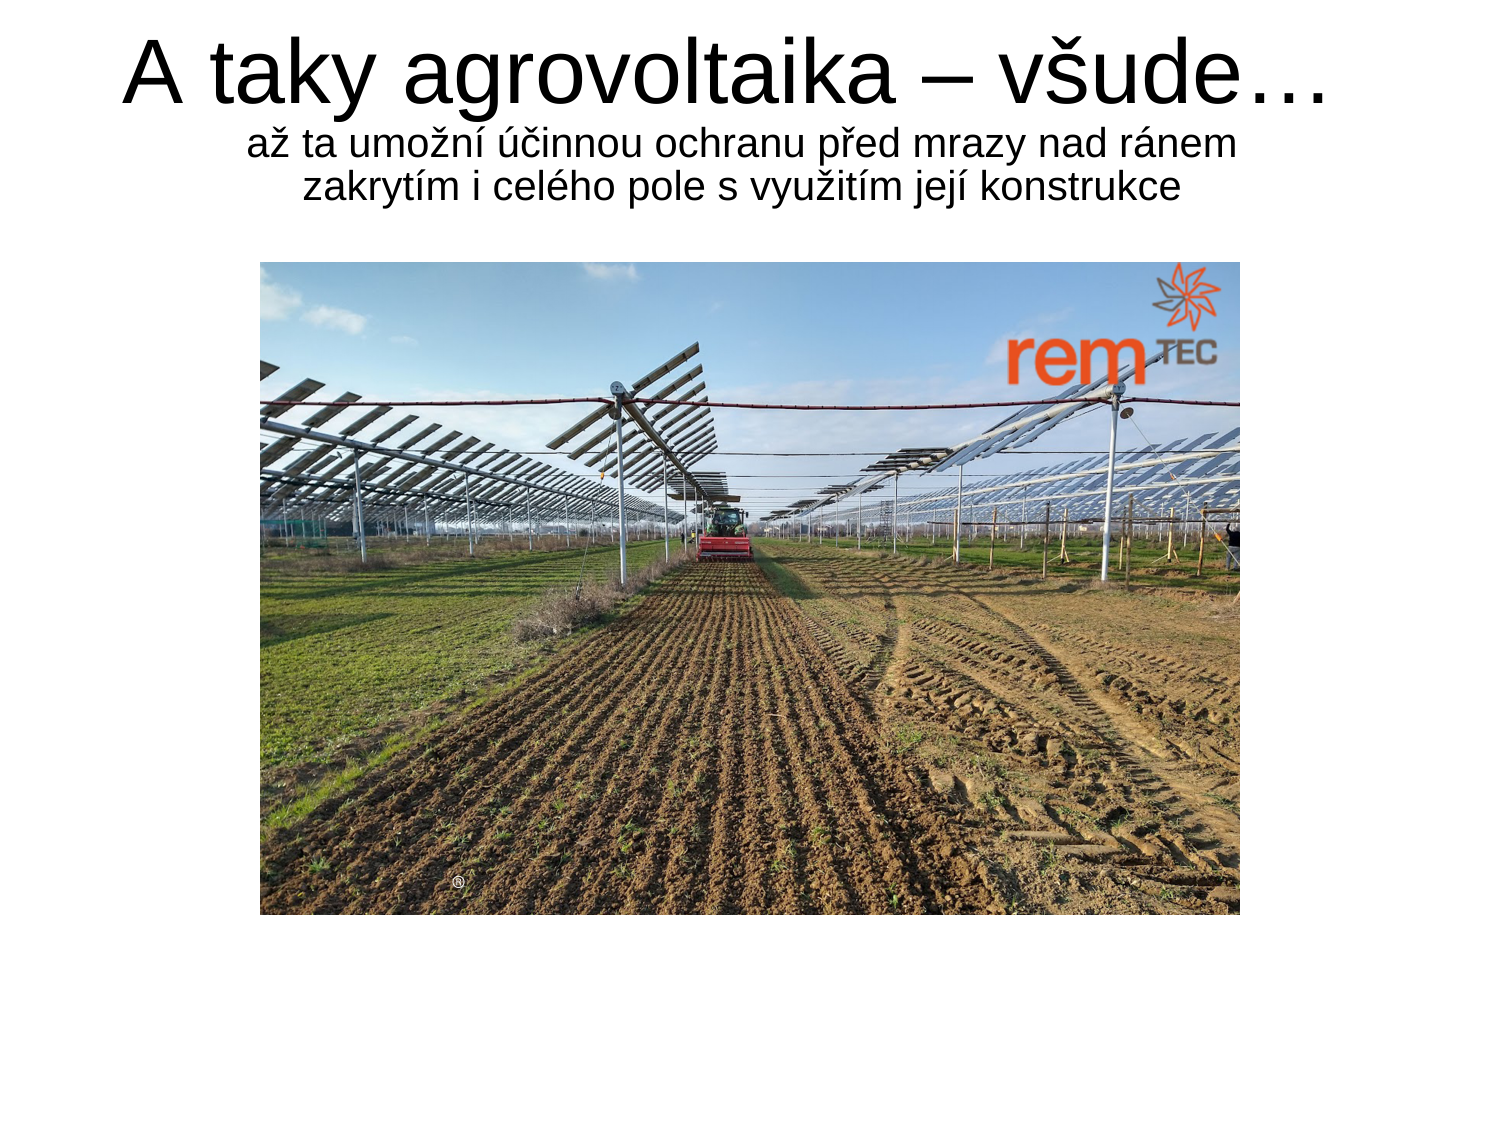

# A taky agrovoltaika – všude… až ta umožní účinnou ochranu před mrazy nad ránem zakrytím i celého pole s využitím její konstrukce